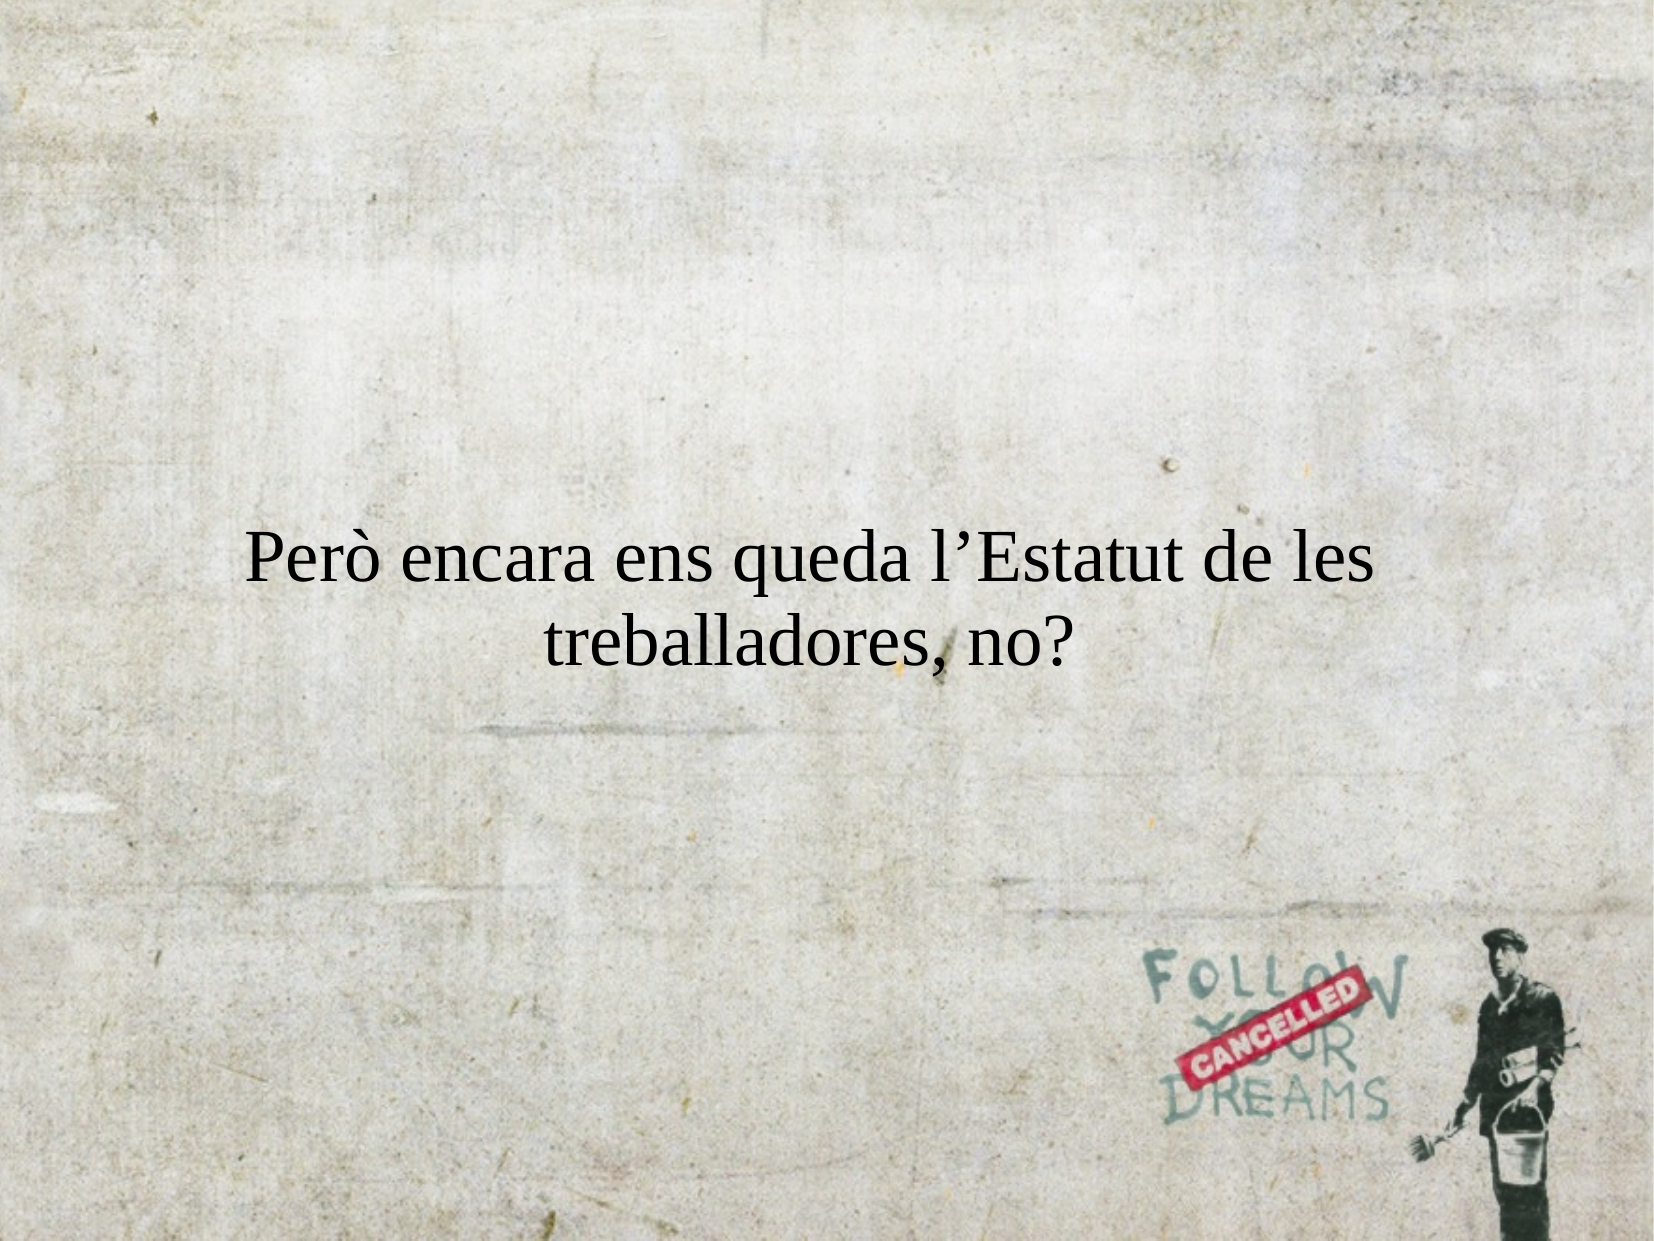

#
Però encara ens queda l’Estatut de les treballadores, no?